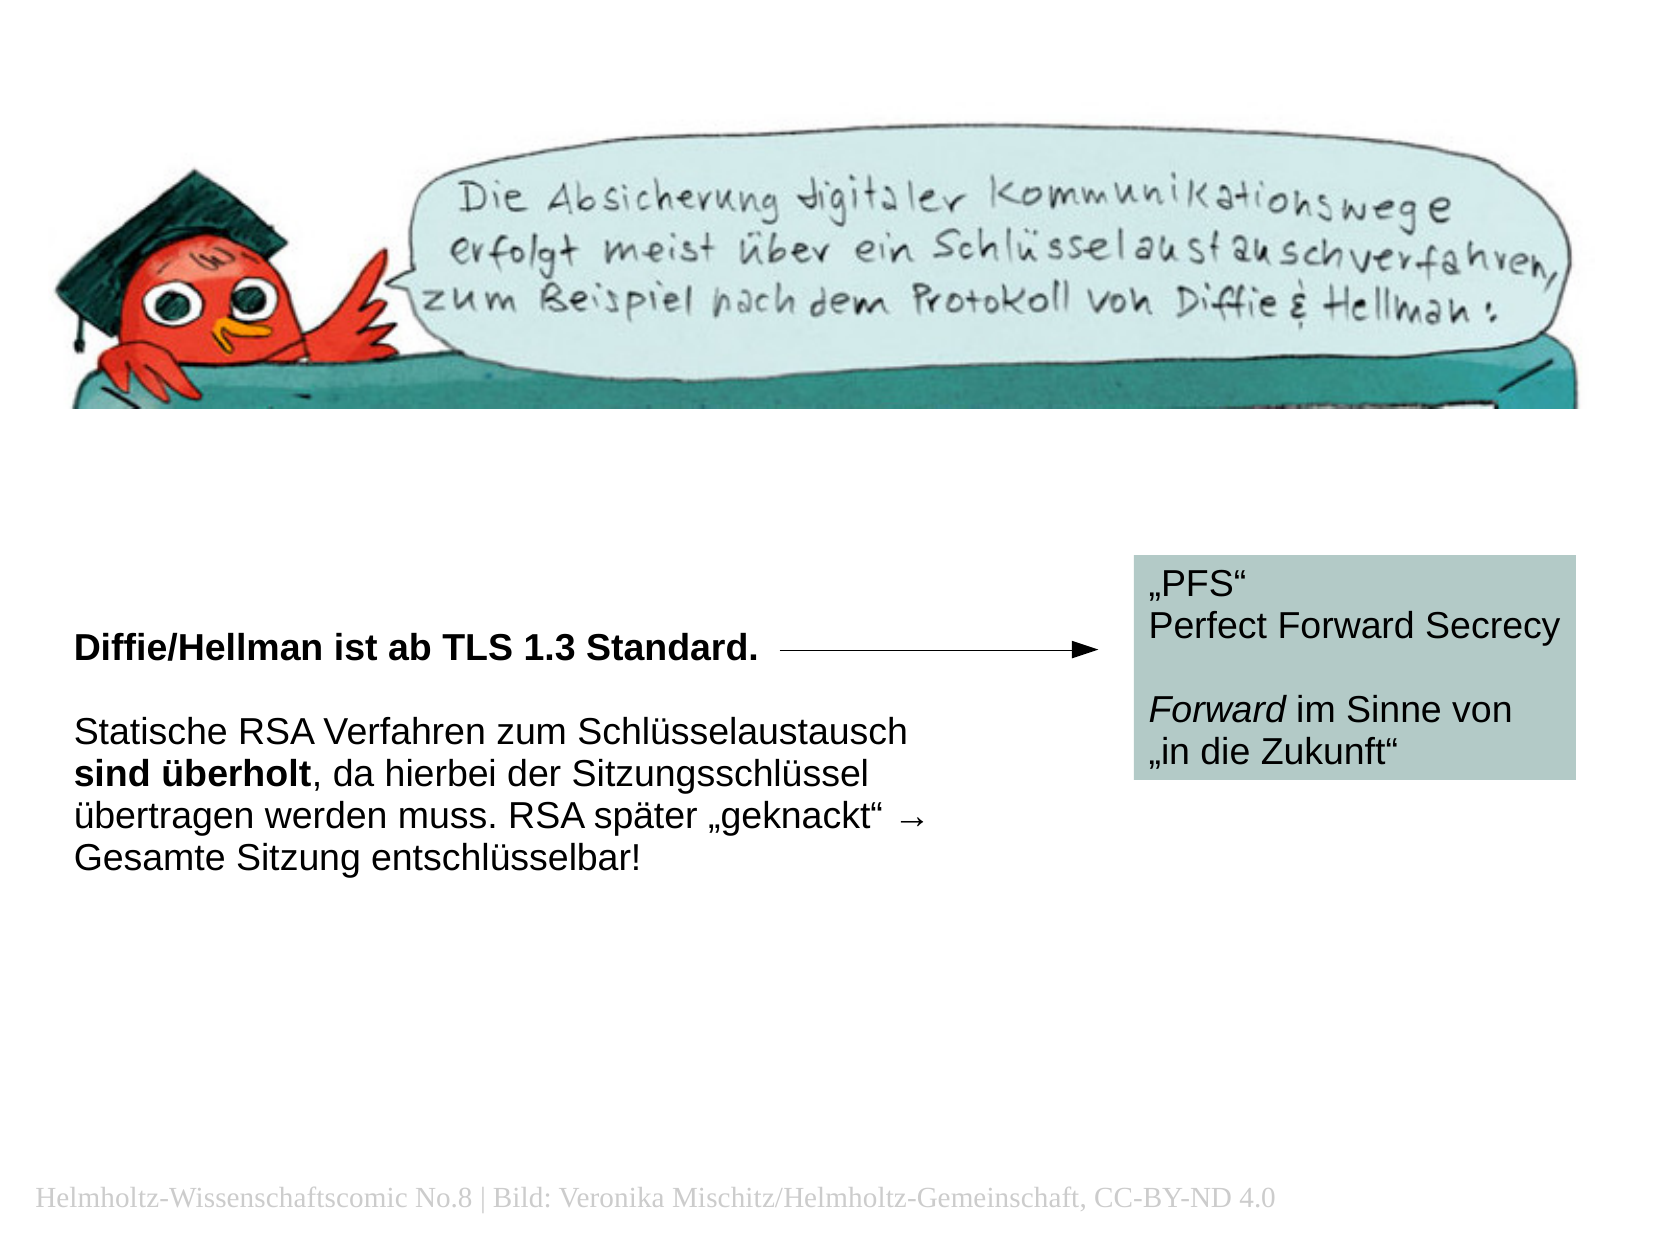

„PFS“
Perfect Forward Secrecy
Forward im Sinne von
„in die Zukunft“
Diffie/Hellman ist ab TLS 1.3 Standard.
Statische RSA Verfahren zum Schlüsselaustausch sind überholt, da hierbei der Sitzungsschlüssel übertragen werden muss. RSA später „geknackt“ → Gesamte Sitzung entschlüsselbar!